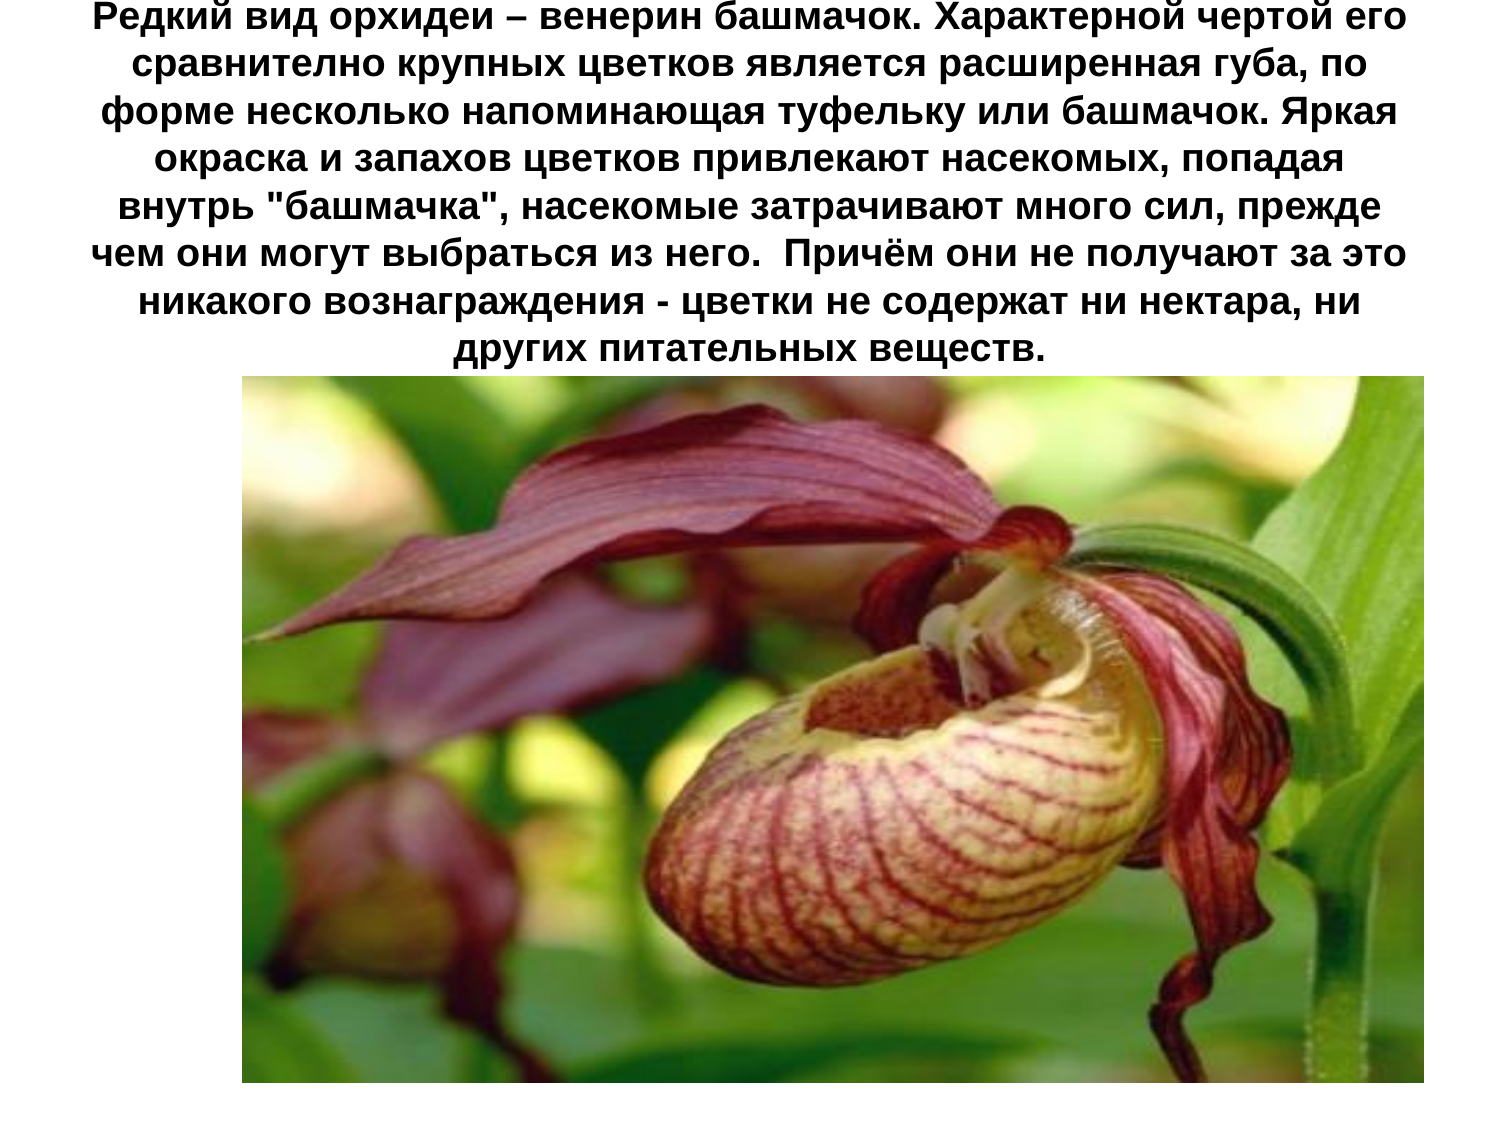

# Редкий вид орхидеи – венерин башмачок. Характерной чертой его сравнително крупных цветков является расширенная губа, по форме несколько напоминающая туфельку или башмачок. Яркая окраска и запахов цветков привлекают насекомых, попадая внутрь "башмачка", насекомые затрачивают много сил, прежде чем они могут выбраться из него. Причём они не получают за это никакого вознаграждения - цветки не содержат ни нектара, ни других питательных веществ.